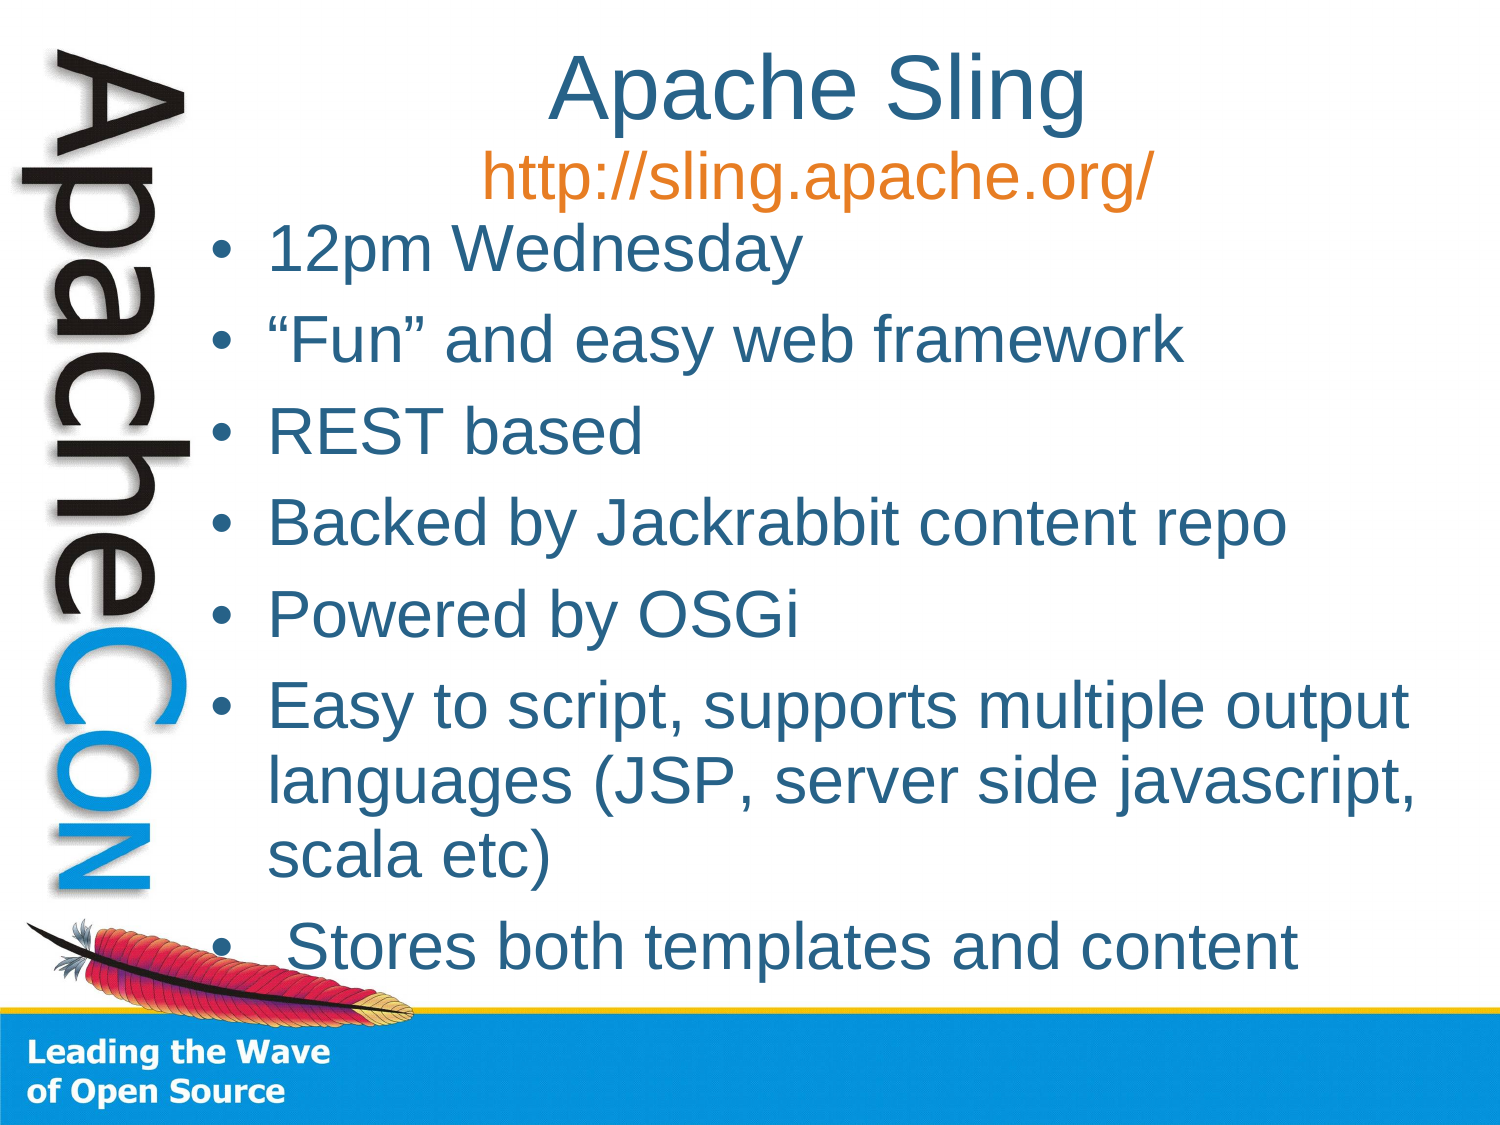

# Apache Sling http://sling.apache.org/
12pm Wednesday
“Fun” and easy web framework
REST based
Backed by Jackrabbit content repo
Powered by OSGi
Easy to script, supports multiple output languages (JSP, server side javascript, scala etc)
 Stores both templates and content